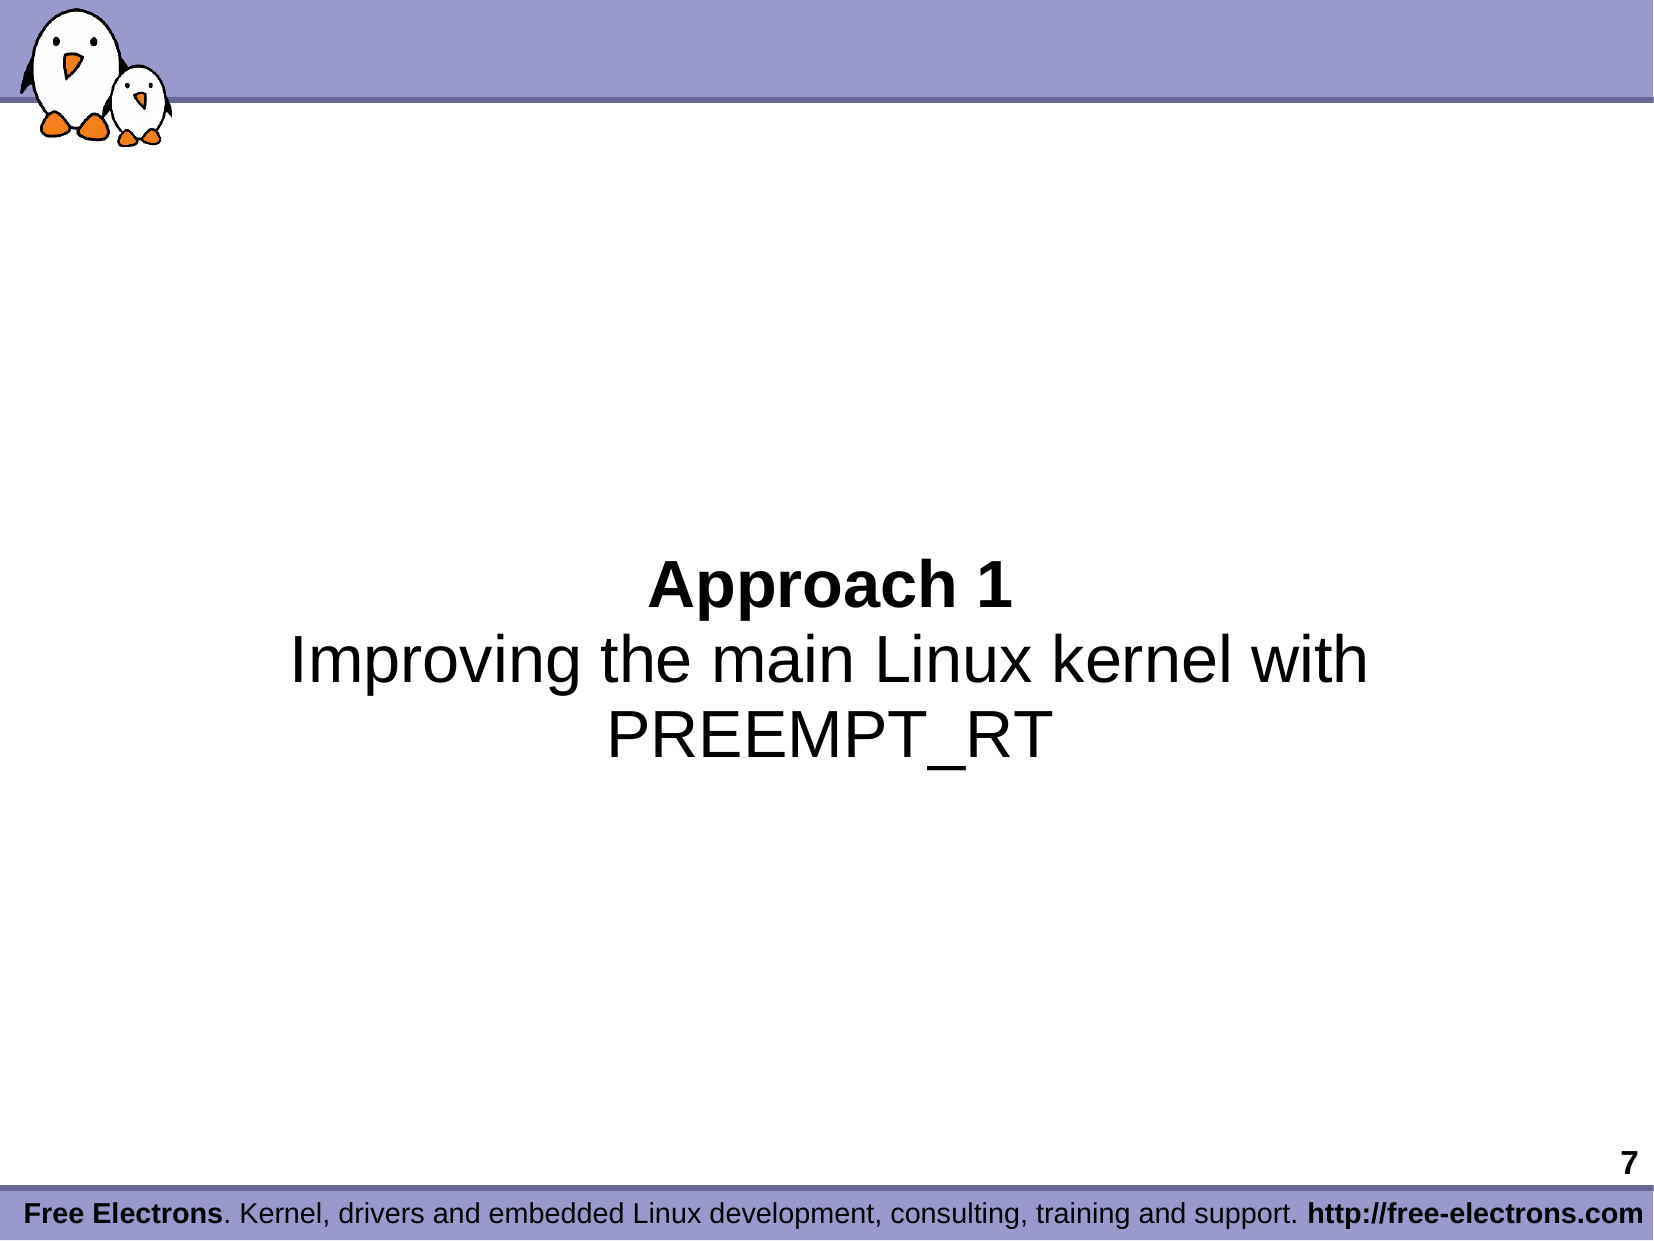

# Approach 1
Improving the main Linux kernel with PREEMPT_RT